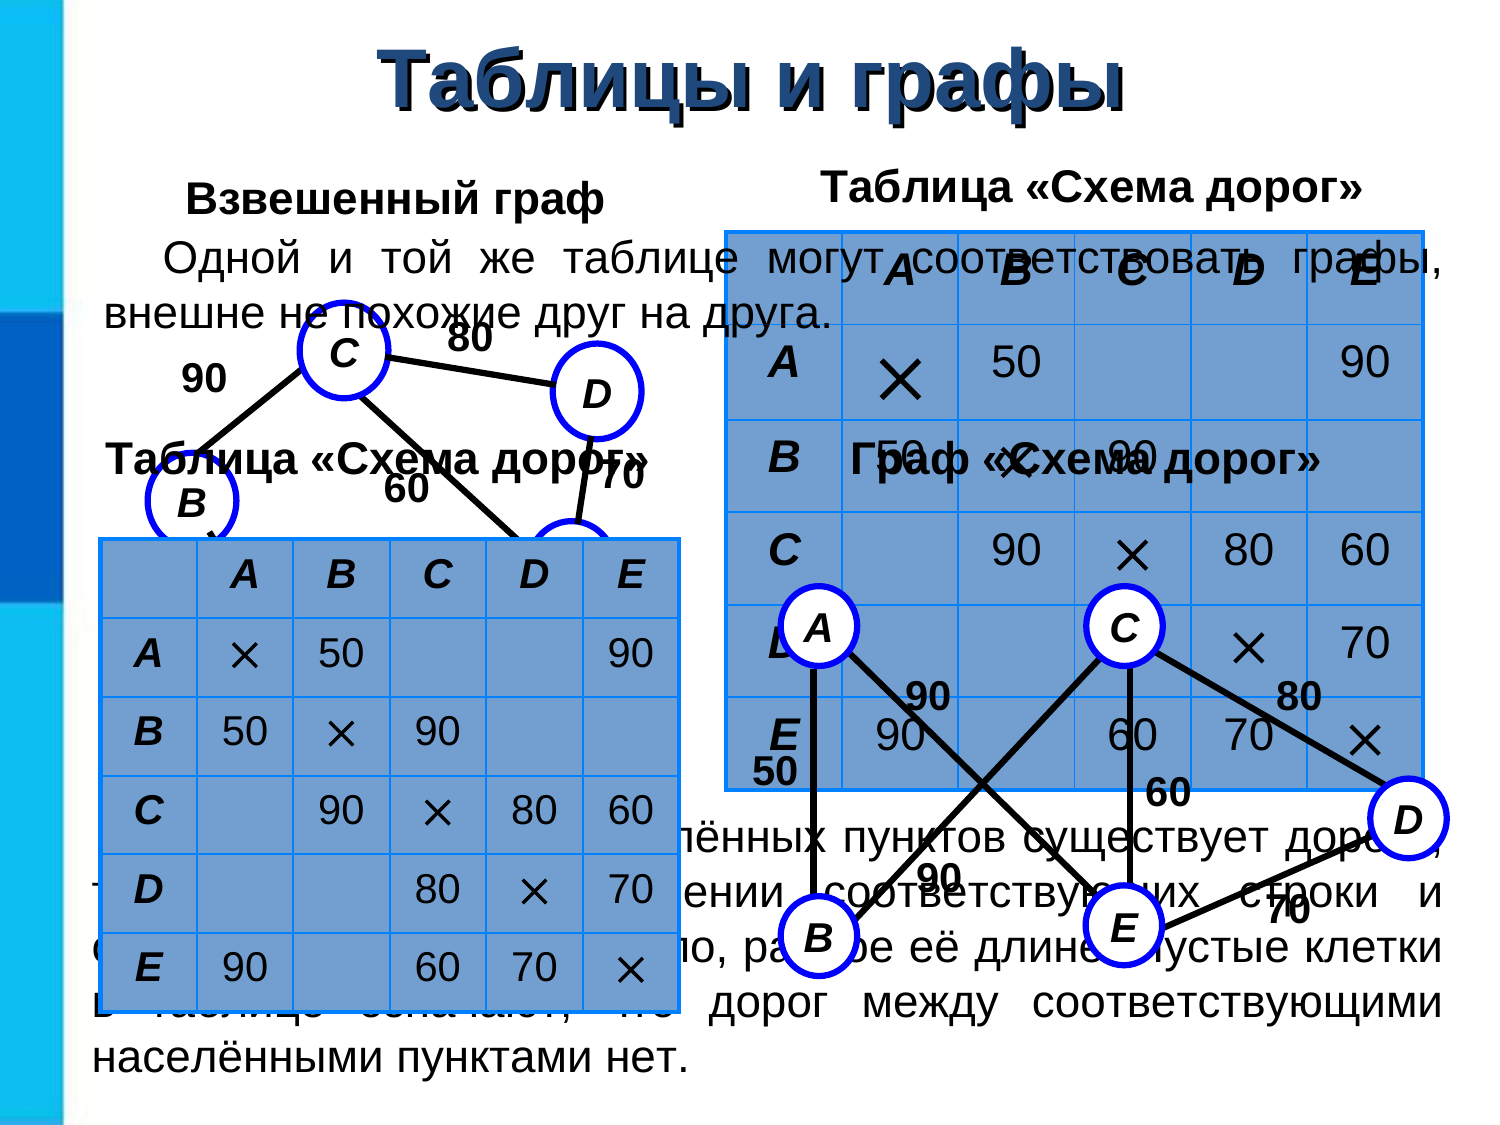

Таблицы и графы
Таблица «Схема дорог»
Взвешенный граф
Одной и той же таблице могут соответствовать графы, внешне не похожие друг на друга.
| | A | B | C | D | E |
| --- | --- | --- | --- | --- | --- |
| A |  | 50 | | | 90 |
| B | 50 |  | 90 | | |
| C | | 90 |  | 80 | 60 |
| D | | | 80 |  | 70 |
| E | 90 | | 60 | 70 |  |
C
80
90
D
70
B
60
E
50
90
A
Таблица «Схема дорог»
Граф «Схема дорог»
| | A | B | C | D | E |
| --- | --- | --- | --- | --- | --- |
| A |  | 50 | | | 90 |
| B | 50 |  | 90 | | |
| C | | 90 |  | 80 | 60 |
| D | | | 80 |  | 70 |
| E | 90 | | 60 | 70 |  |
A
C
90
80
50
60
D
90
70
E
B
Если между парой населённых пунктов существует дорога, то в ячейку на пересечении соответствующих строки и столбца записывается число, равное её длине. Пустые клетки в таблице означают, что дорог между соответствующими населёнными пунктами нет.